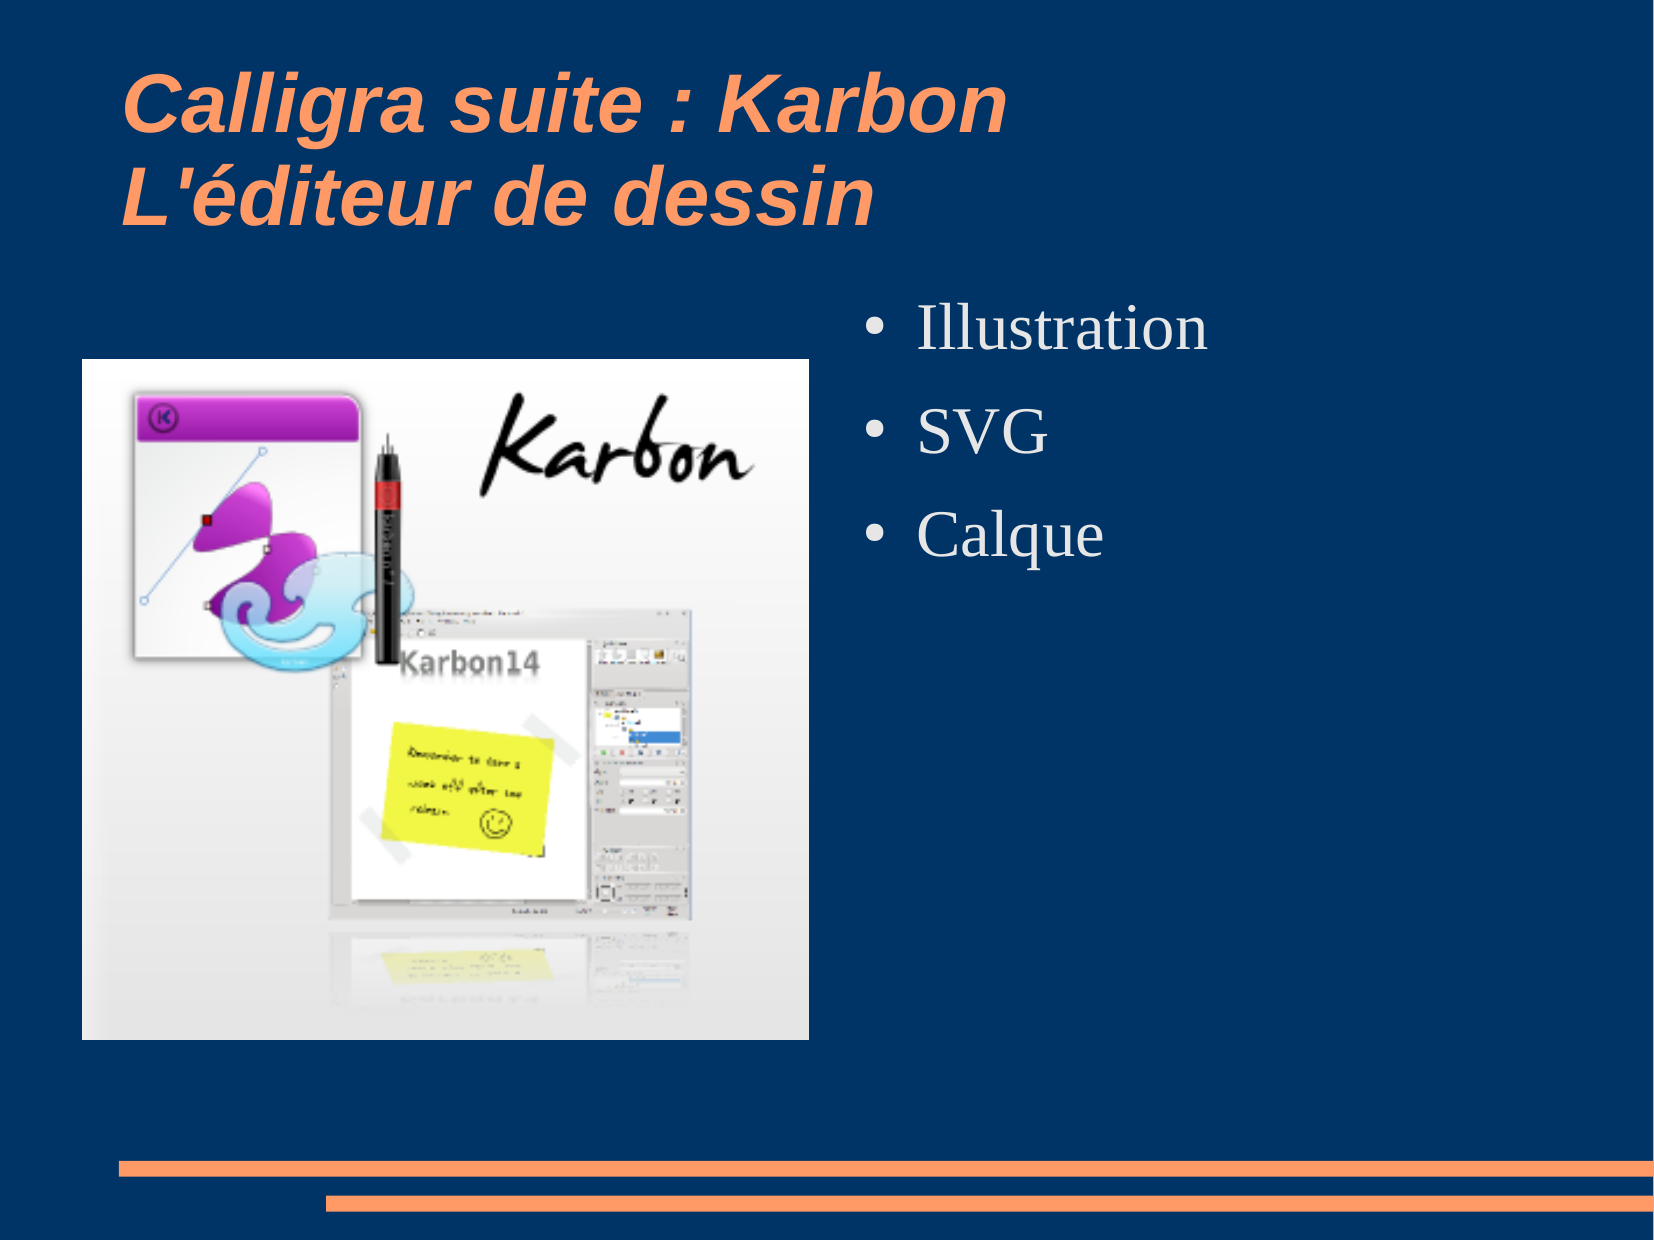

# Calligra suite : Karbon L'éditeur de dessin
Illustration
SVG
Calque